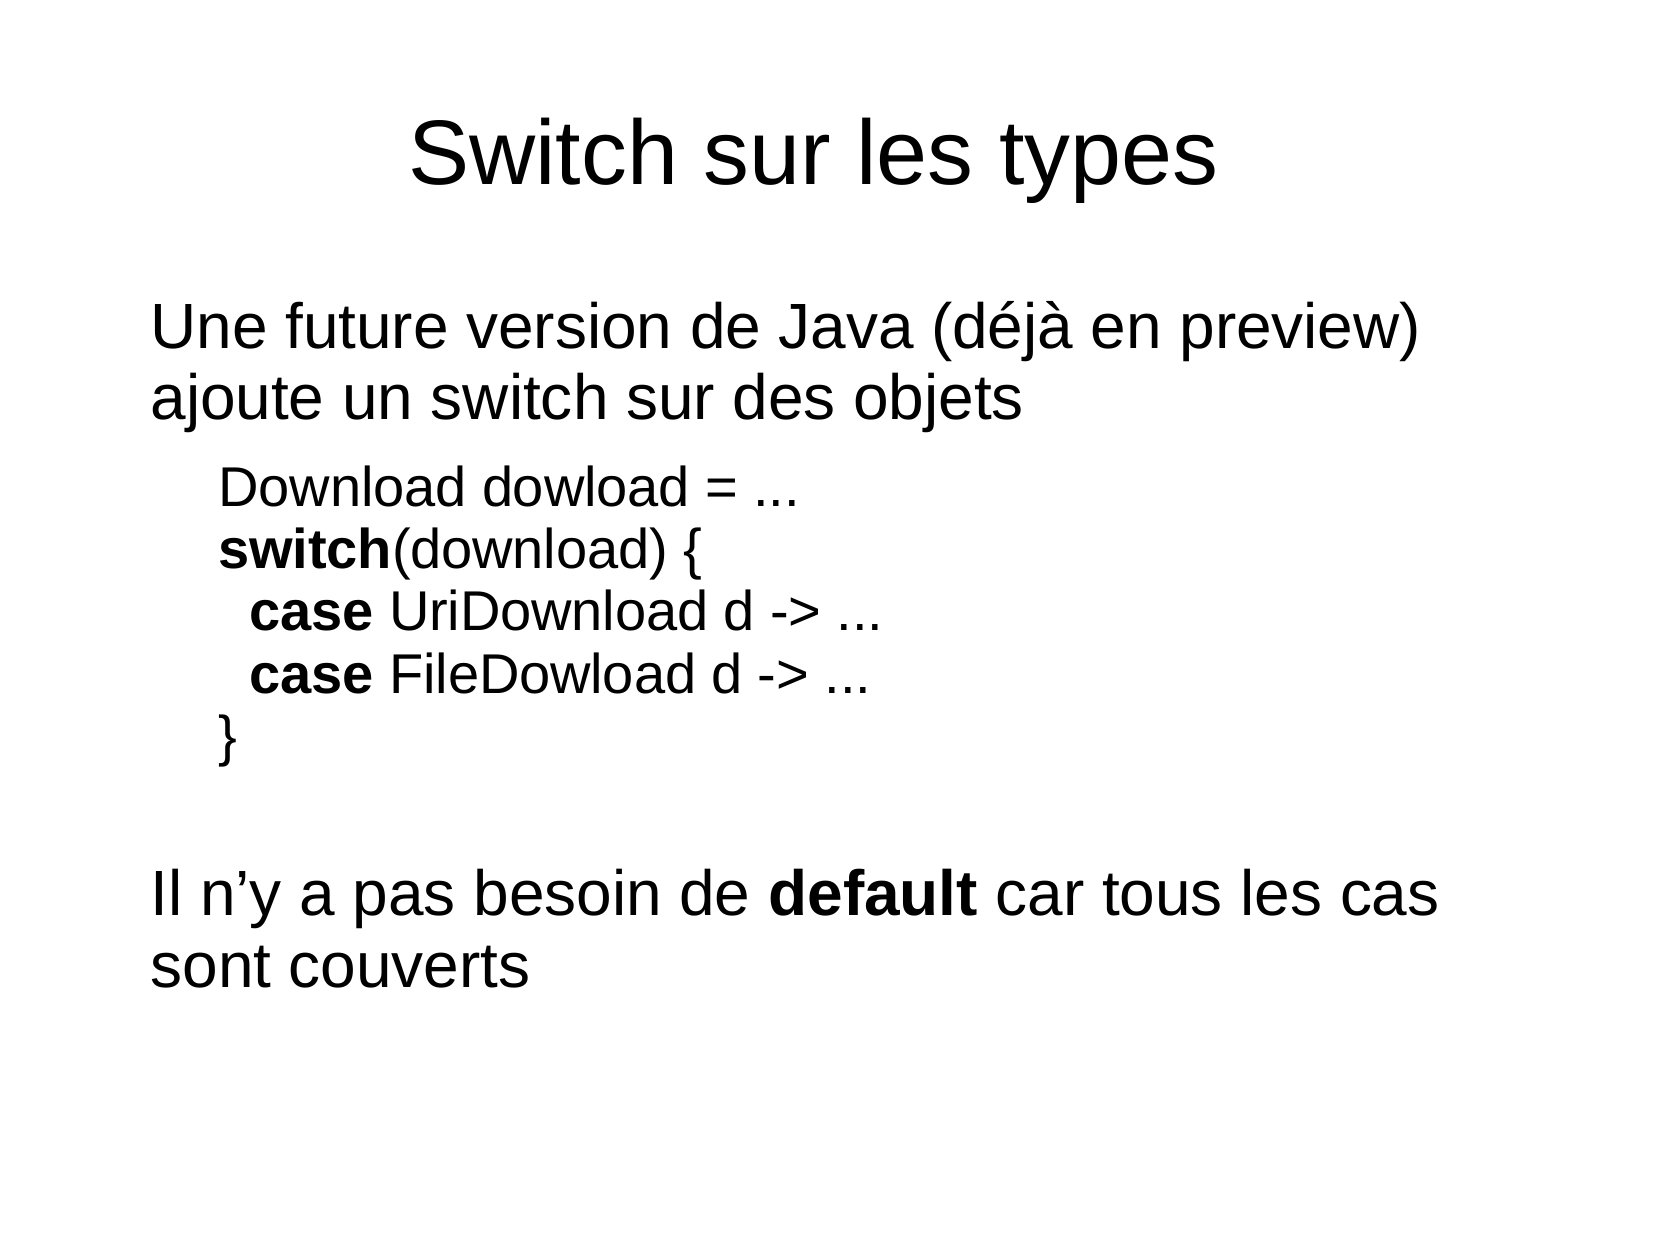

# Switch sur les types
Une future version de Java (déjà en preview) ajoute un switch sur des objets
Download dowload = ...
switch(download) {
 case UriDownload d -> ...
 case FileDowload d -> ...
}
Il n’y a pas besoin de default car tous les cas sont couverts